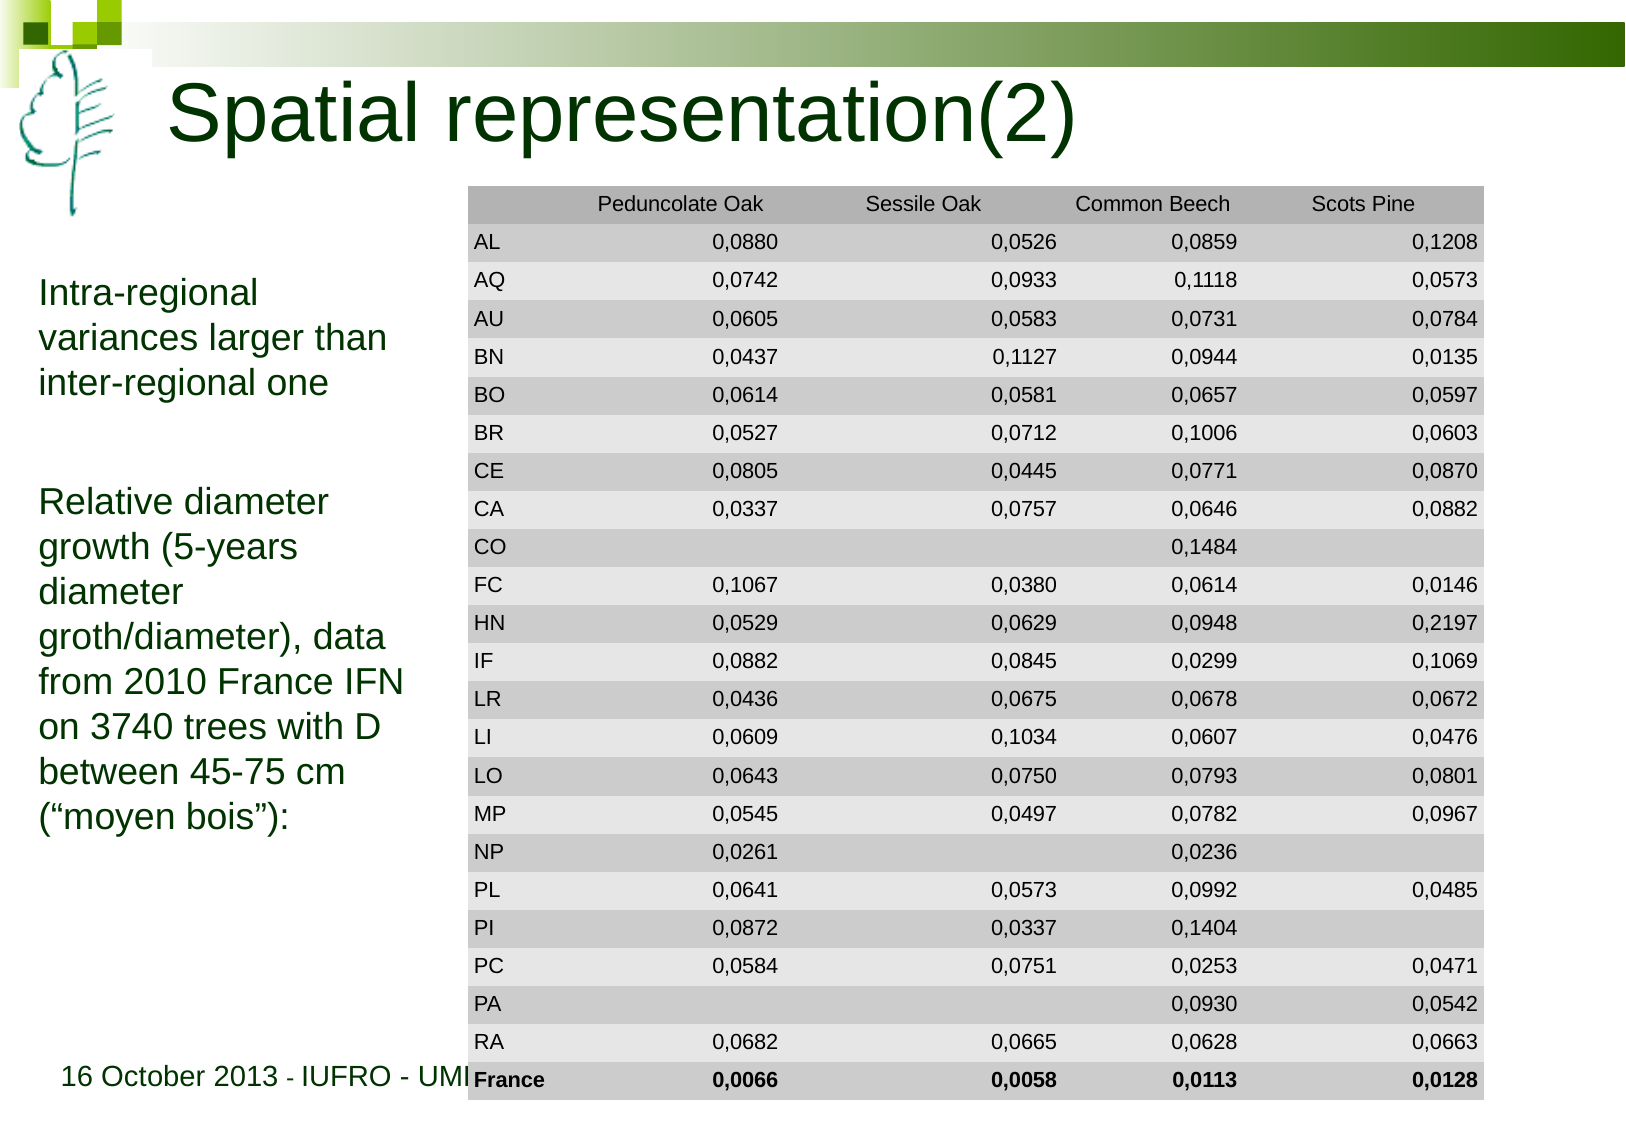

# Spatial representation(2)
| | Peduncolate Oak | Sessile Oak | Common Beech | Scots Pine |
| --- | --- | --- | --- | --- |
| AL | 0,0880 | 0,0526 | 0,0859 | 0,1208 |
| AQ | 0,0742 | 0,0933 | 0,1118 | 0,0573 |
| AU | 0,0605 | 0,0583 | 0,0731 | 0,0784 |
| BN | 0,0437 | 0,1127 | 0,0944 | 0,0135 |
| BO | 0,0614 | 0,0581 | 0,0657 | 0,0597 |
| BR | 0,0527 | 0,0712 | 0,1006 | 0,0603 |
| CE | 0,0805 | 0,0445 | 0,0771 | 0,0870 |
| CA | 0,0337 | 0,0757 | 0,0646 | 0,0882 |
| CO | | | 0,1484 | |
| FC | 0,1067 | 0,0380 | 0,0614 | 0,0146 |
| HN | 0,0529 | 0,0629 | 0,0948 | 0,2197 |
| IF | 0,0882 | 0,0845 | 0,0299 | 0,1069 |
| LR | 0,0436 | 0,0675 | 0,0678 | 0,0672 |
| LI | 0,0609 | 0,1034 | 0,0607 | 0,0476 |
| LO | 0,0643 | 0,0750 | 0,0793 | 0,0801 |
| MP | 0,0545 | 0,0497 | 0,0782 | 0,0967 |
| NP | 0,0261 | | 0,0236 | |
| PL | 0,0641 | 0,0573 | 0,0992 | 0,0485 |
| PI | 0,0872 | 0,0337 | 0,1404 | |
| PC | 0,0584 | 0,0751 | 0,0253 | 0,0471 |
| PA | | | 0,0930 | 0,0542 |
| RA | 0,0682 | 0,0665 | 0,0628 | 0,0663 |
| France | 0,0066 | 0,0058 | 0,0113 | 0,0128 |
Intra-regional variances larger than inter-regional one
Relative diameter growth (5-years diameter groth/diameter), data from 2010 France IFN on 3740 trees with D between 45-75 cm (“moyen bois”):